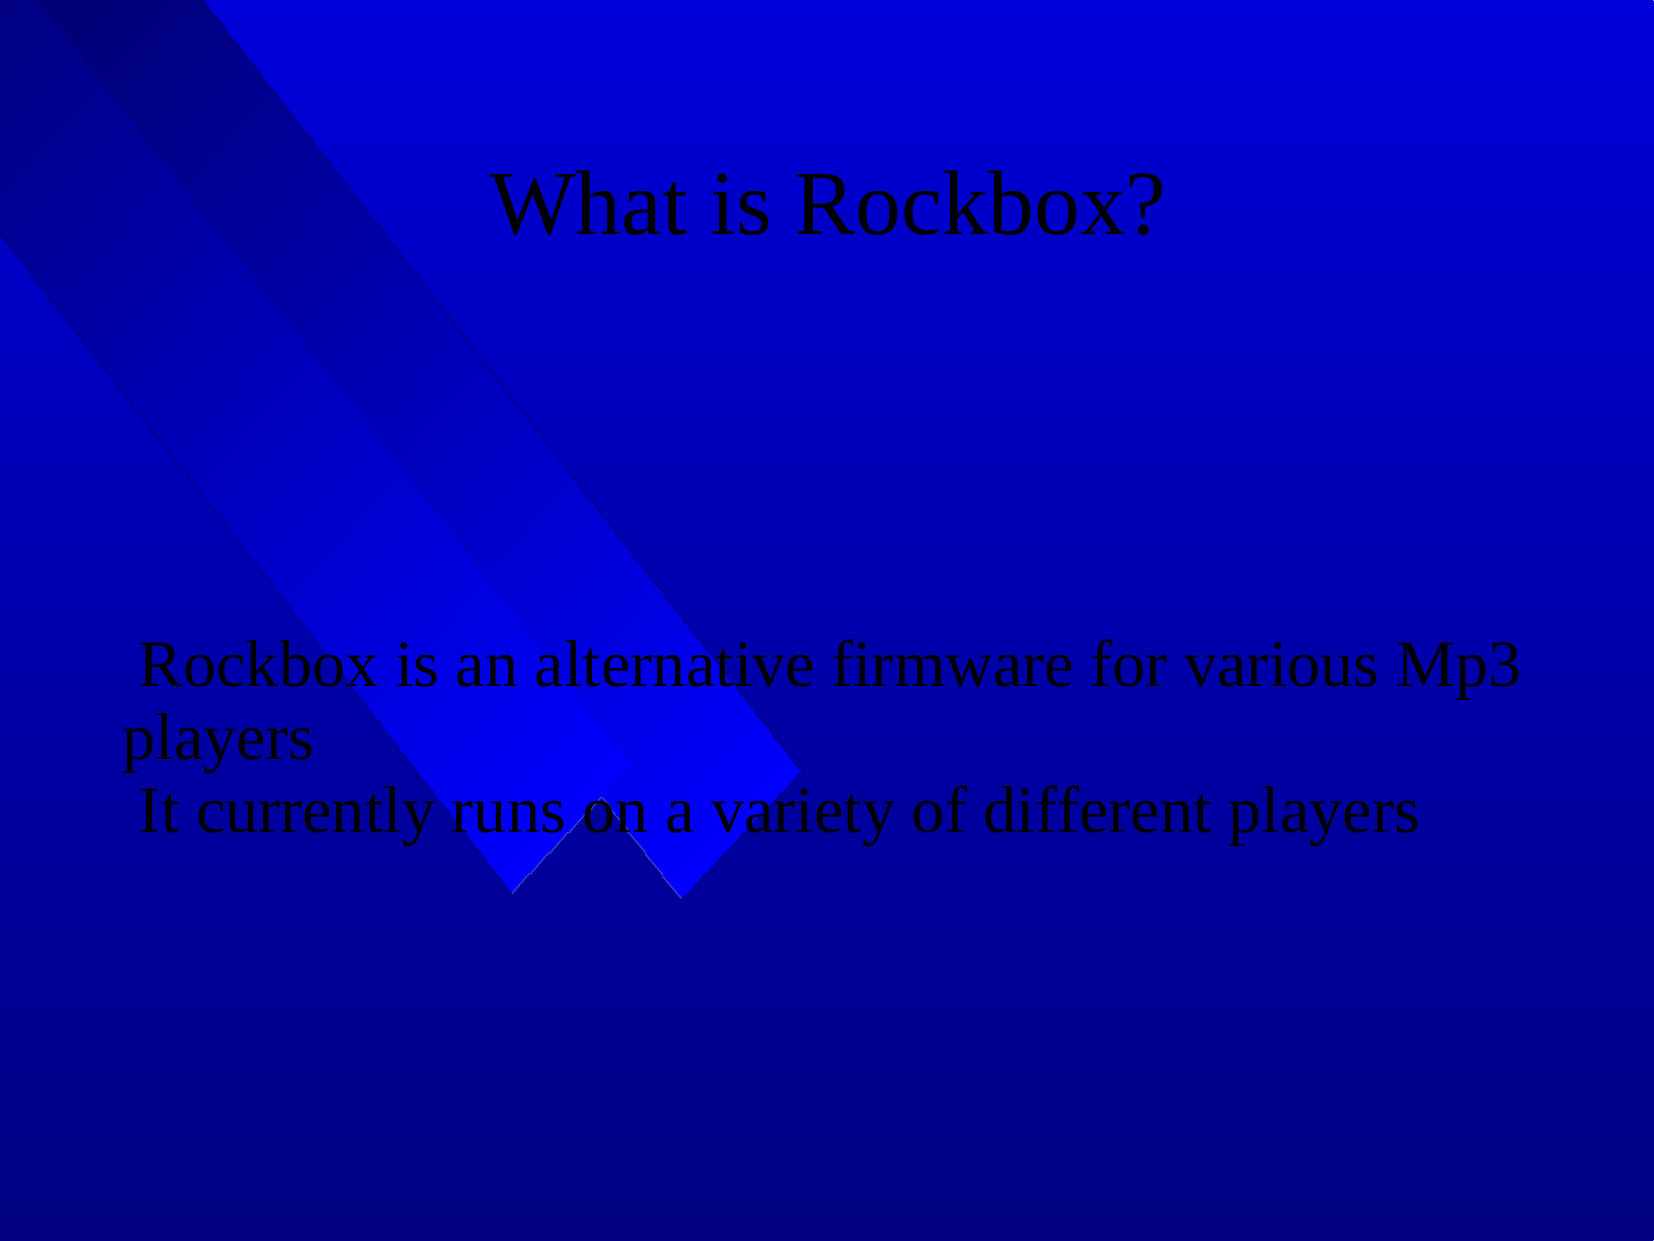

# What is Rockbox?
 Rockbox is an alternative firmware for various Mp3 players
 It currently runs on a variety of different players